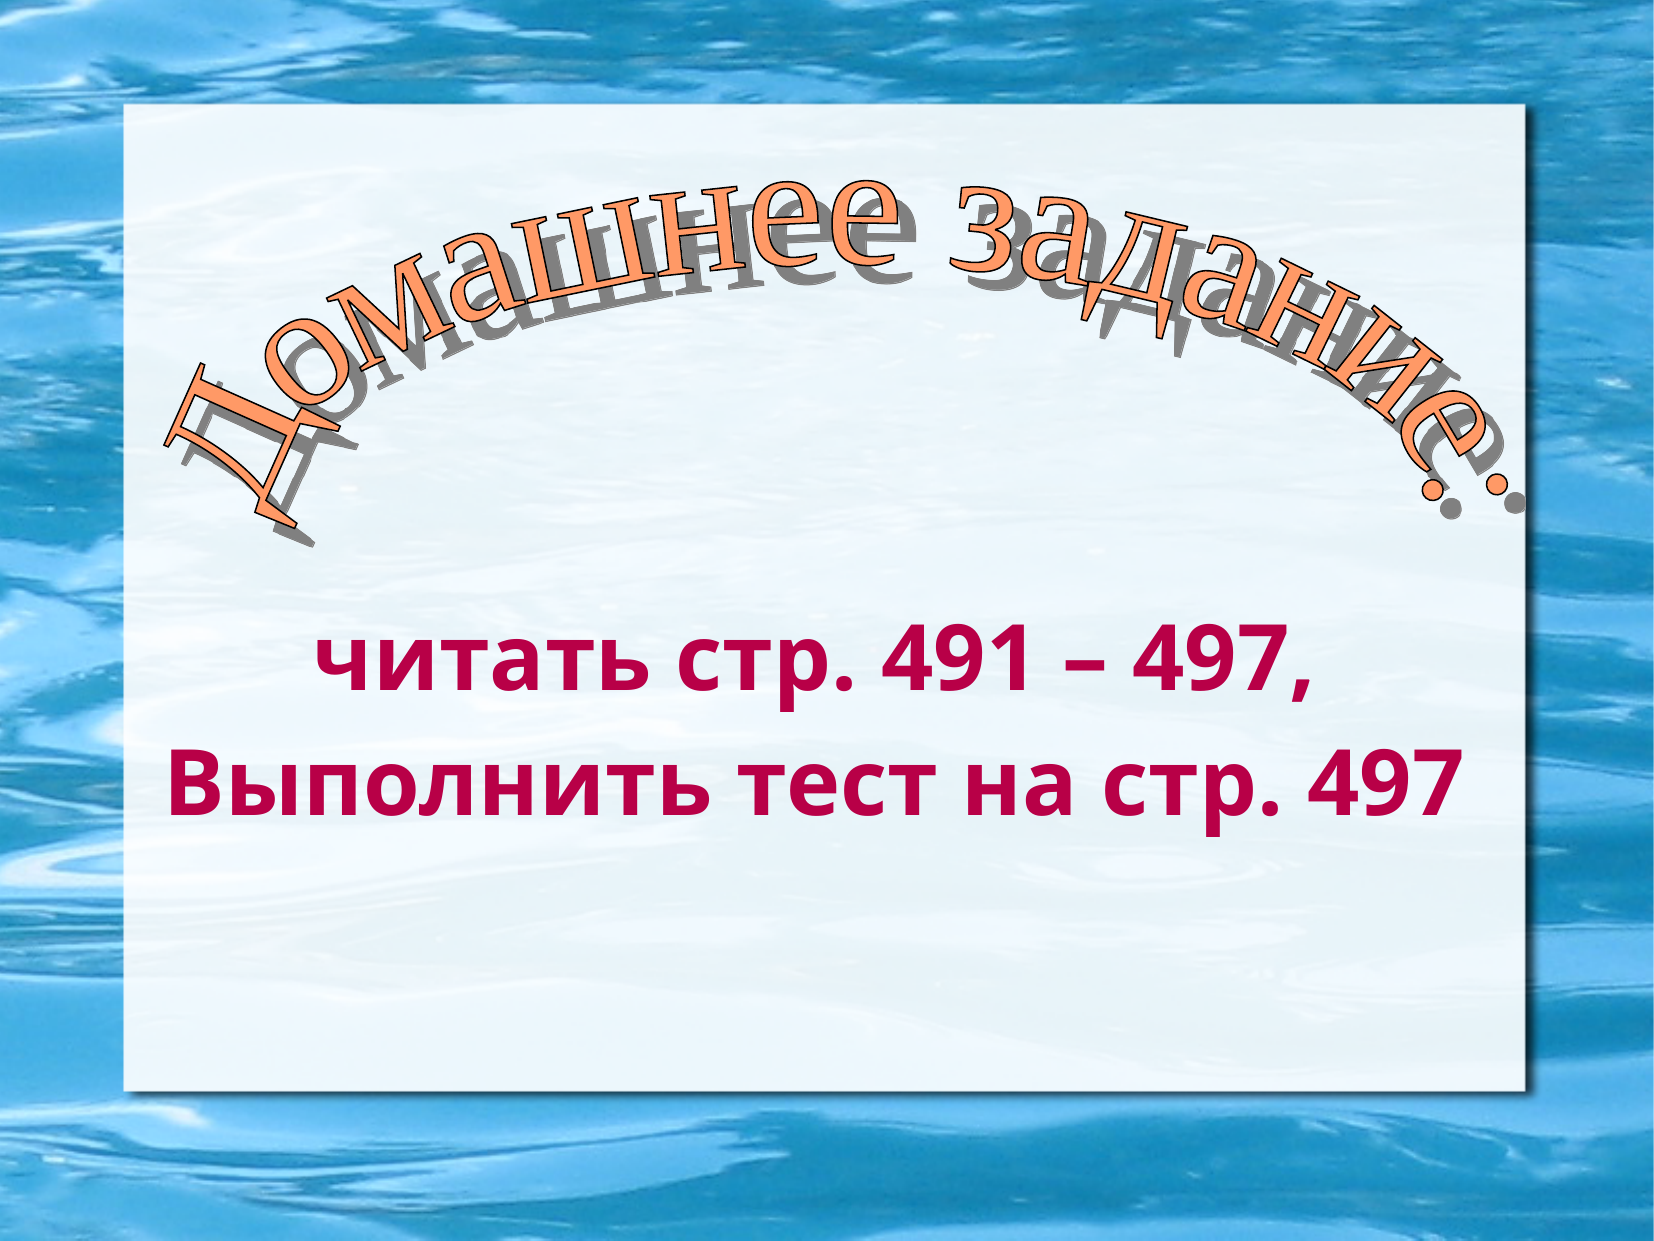

# читать стр. 491 – 497,
Выполнить тест на стр. 497
Домашнее задание: